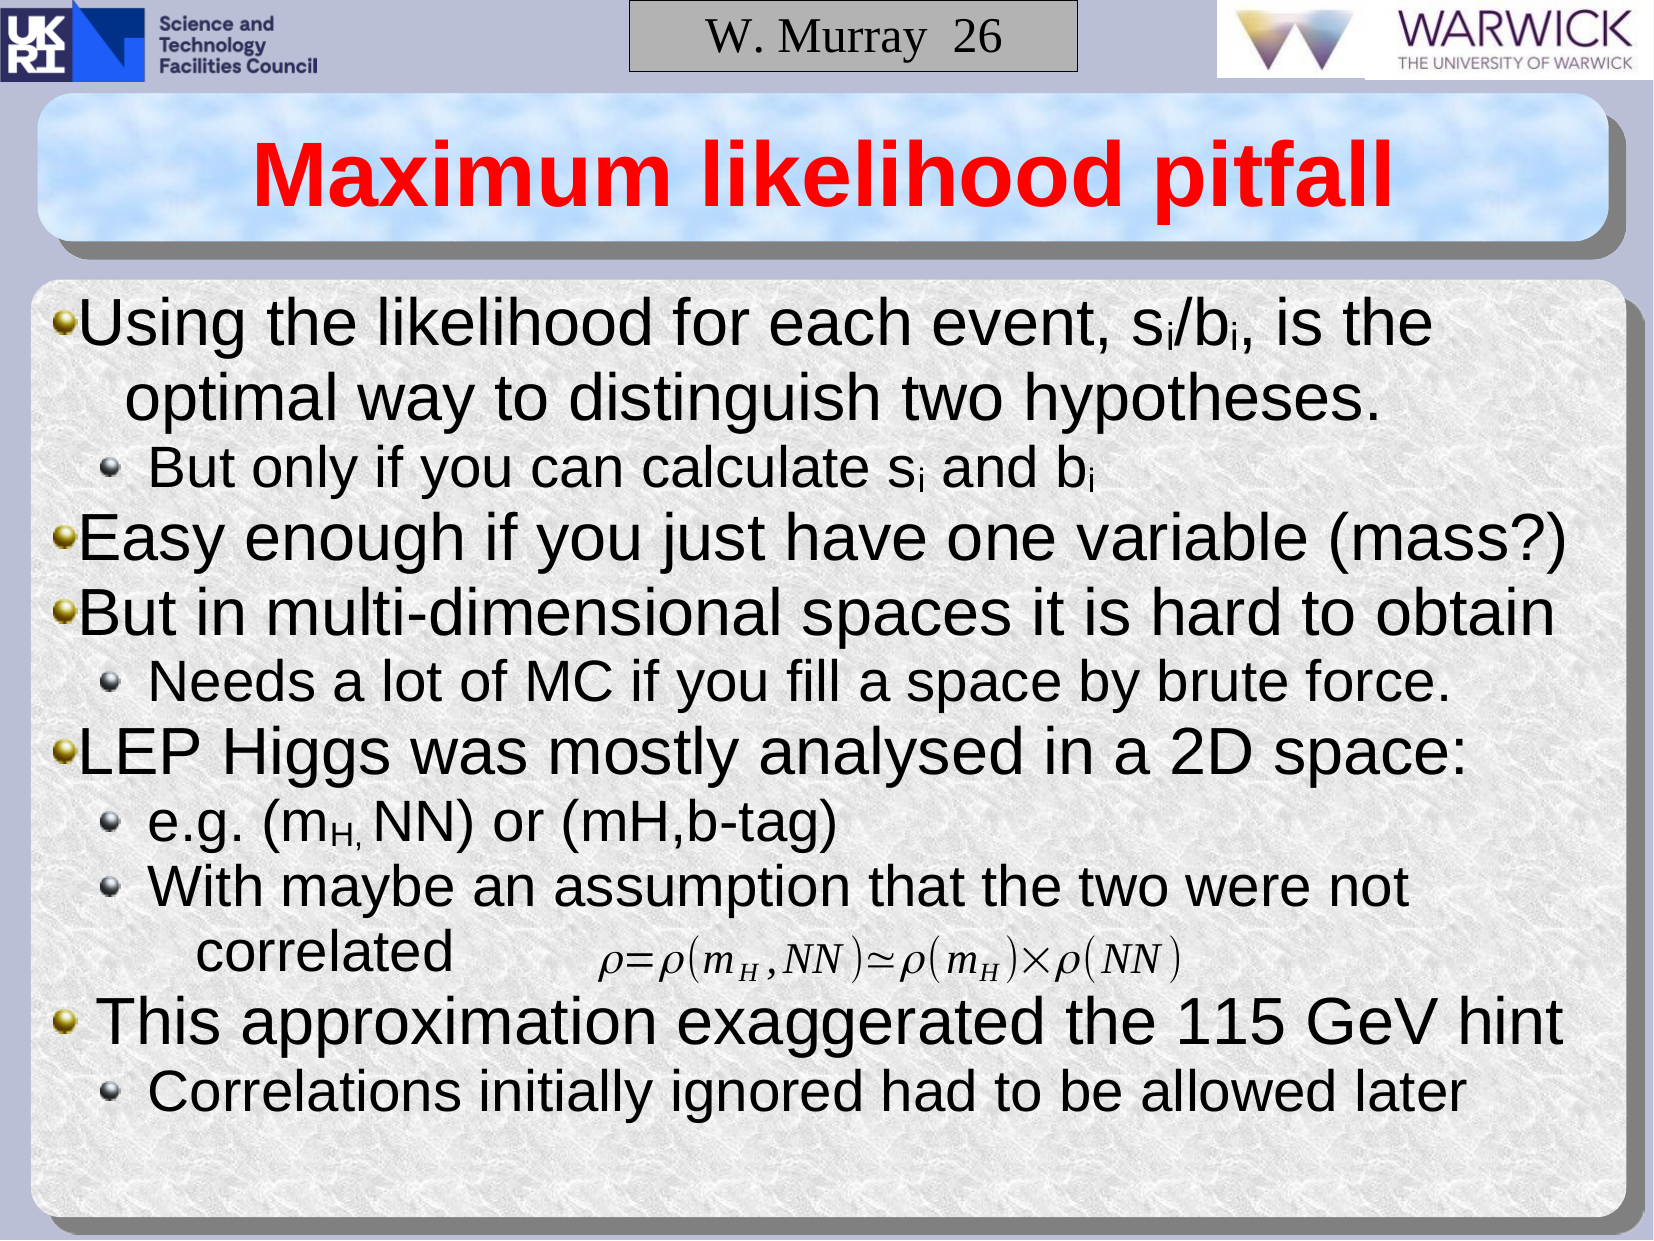

# Maximum likelihood pitfall
Using the likelihood for each event, si/bi, is the optimal way to distinguish two hypotheses.
But only if you can calculate si and bi
Easy enough if you just have one variable (mass?)
But in multi-dimensional spaces it is hard to obtain
Needs a lot of MC if you fill a space by brute force.
LEP Higgs was mostly analysed in a 2D space:
e.g. (mH, NN) or (mH,b-tag)
With maybe an assumption that the two were not correlated
 This approximation exaggerated the 115 GeV hint
Correlations initially ignored had to be allowed later